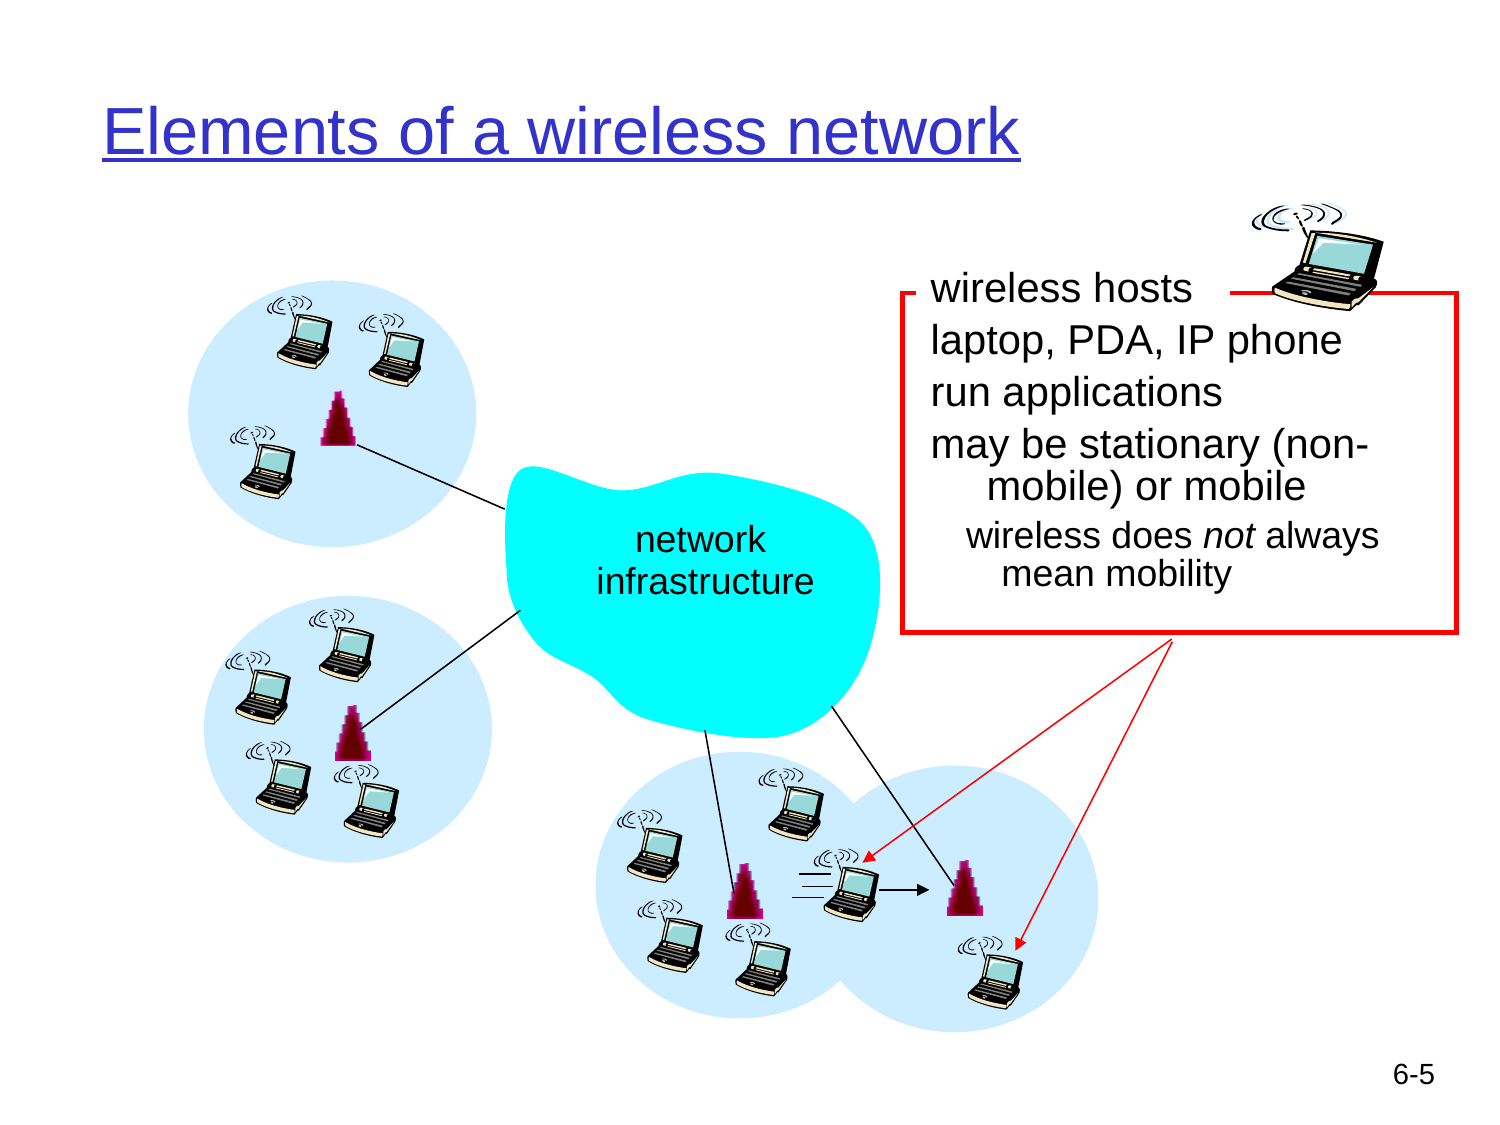

# Elements of a wireless network
wireless hosts
laptop, PDA, IP phone
run applications
may be stationary (non-mobile) or mobile
wireless does not always mean mobility
network
infrastructure
5